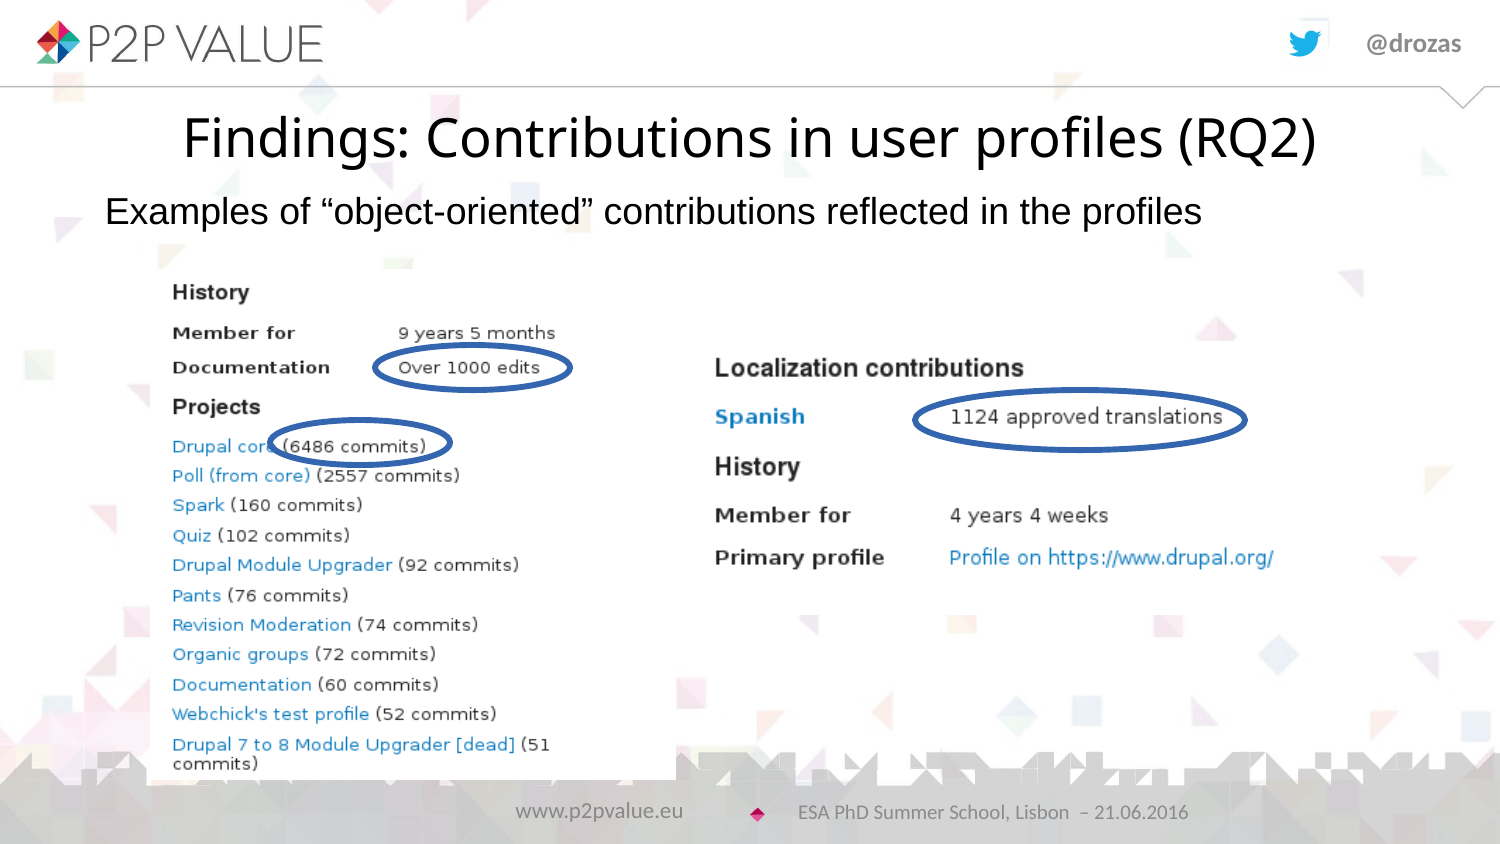

@drozas
# Findings: Contributions in user profiles (RQ2)
Examples of “object-oriented” contributions reflected in the profiles
ESA PhD Summer School, Lisbon – 21.06.2016
www.p2pvalue.eu